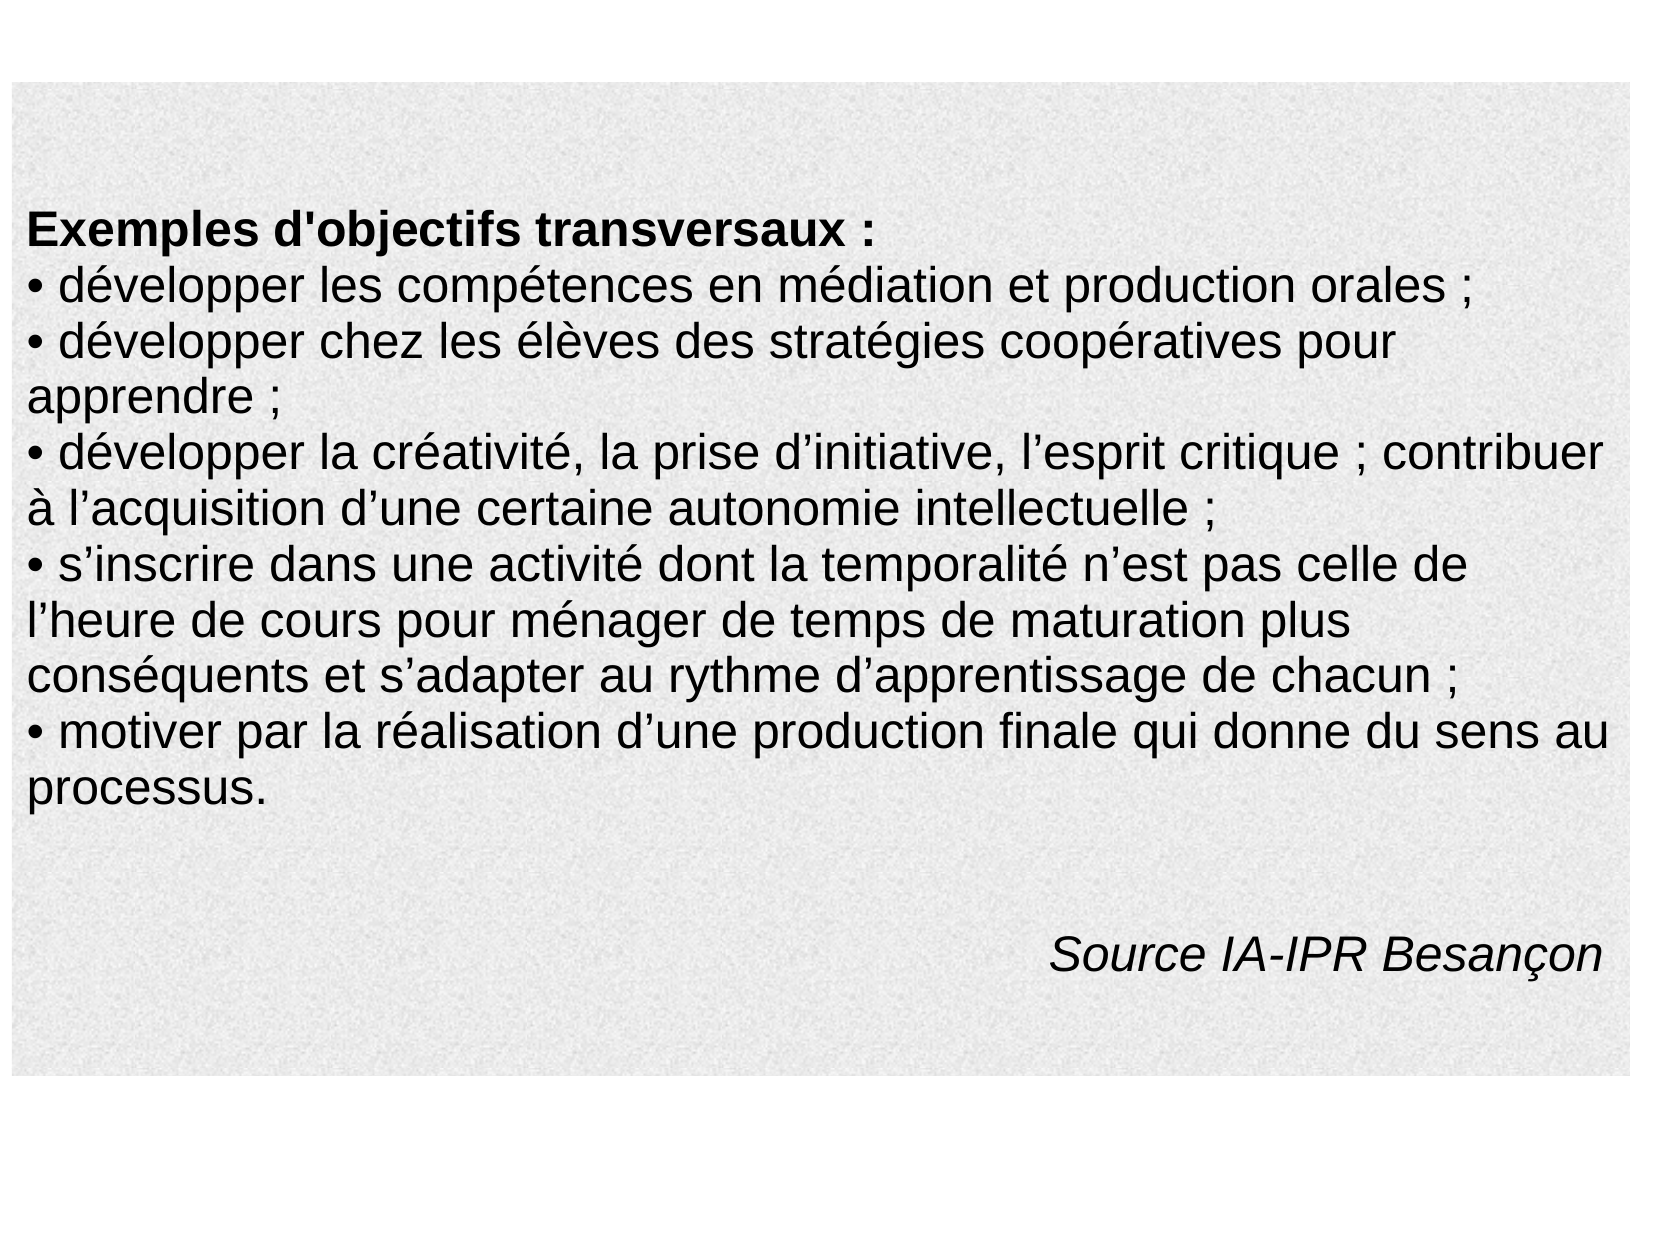

Exemples d'objectifs transversaux :
• développer les compétences en médiation et production orales ;
• développer chez les élèves des stratégies coopératives pour apprendre ;
• développer la créativité, la prise d’initiative, l’esprit critique ; contribuer à l’acquisition d’une certaine autonomie intellectuelle ;
• s’inscrire dans une activité dont la temporalité n’est pas celle de l’heure de cours pour ménager de temps de maturation plus conséquents et s’adapter au rythme d’apprentissage de chacun ;
• motiver par la réalisation d’une production finale qui donne du sens au processus.
 Source IA-IPR Besançon